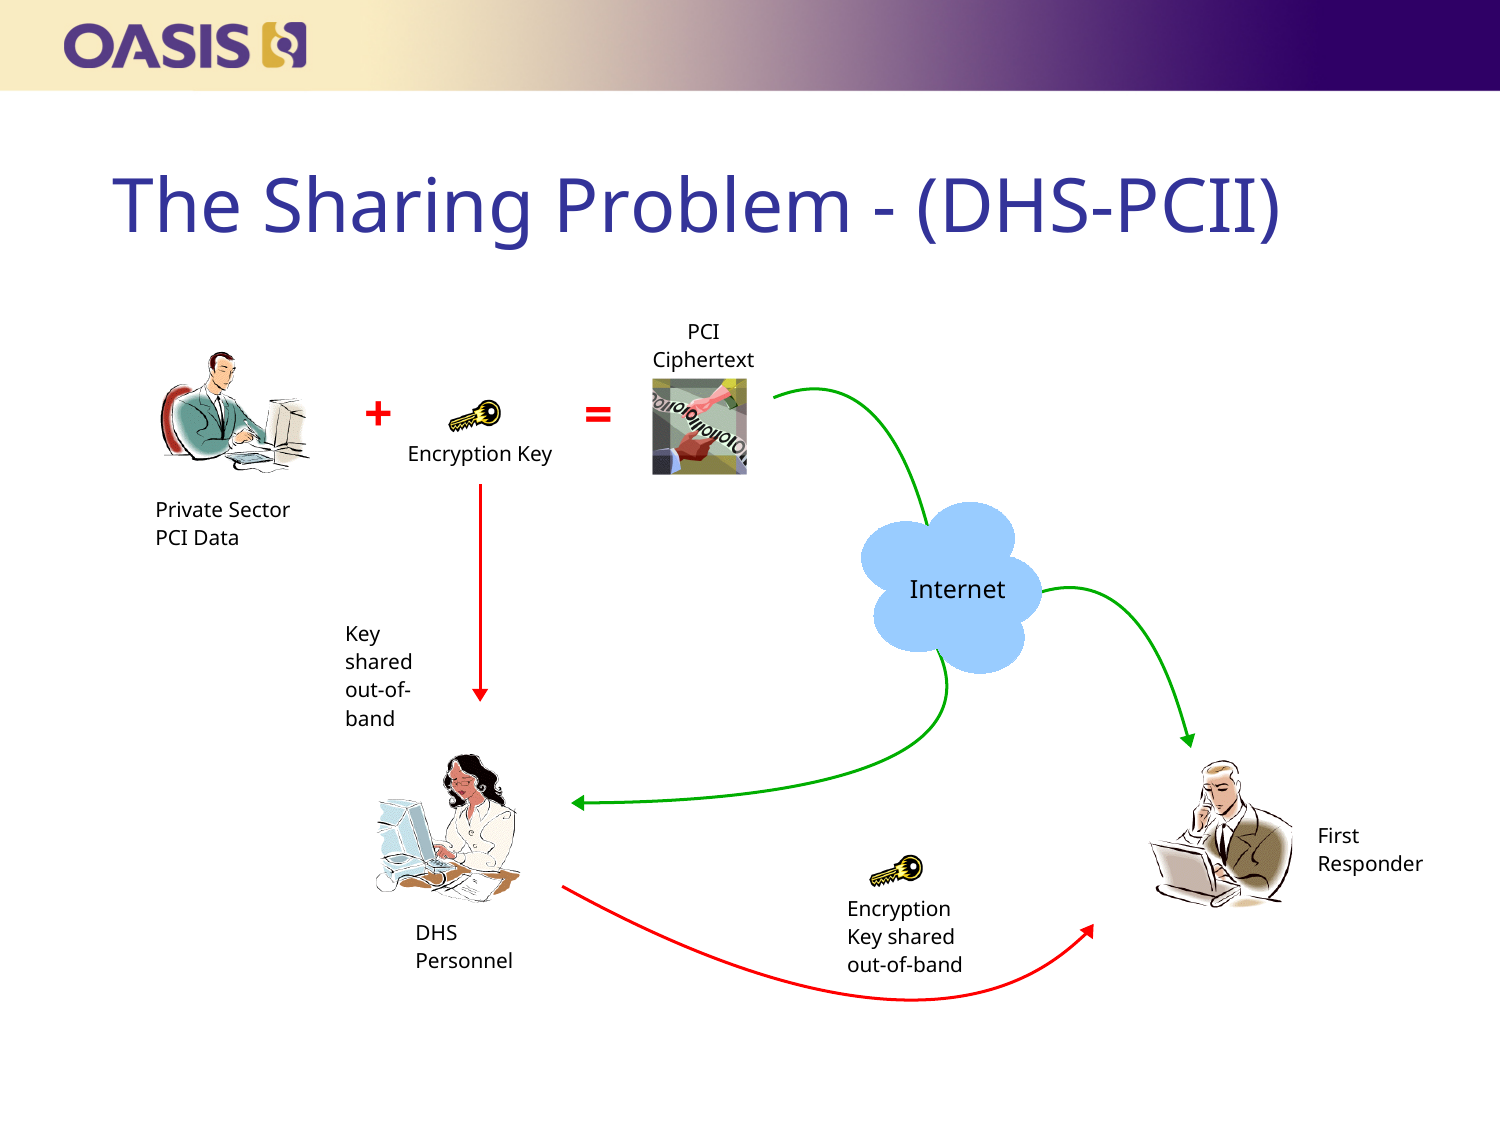

# The Sharing Problem - (DHS-PCII)
PCI
Ciphertext
+
=
Encryption Key
Private Sector
PCI Data
Internet
Key shared out-of-band
First
Responder
Encryption
Key shared
out-of-band
DHS
Personnel